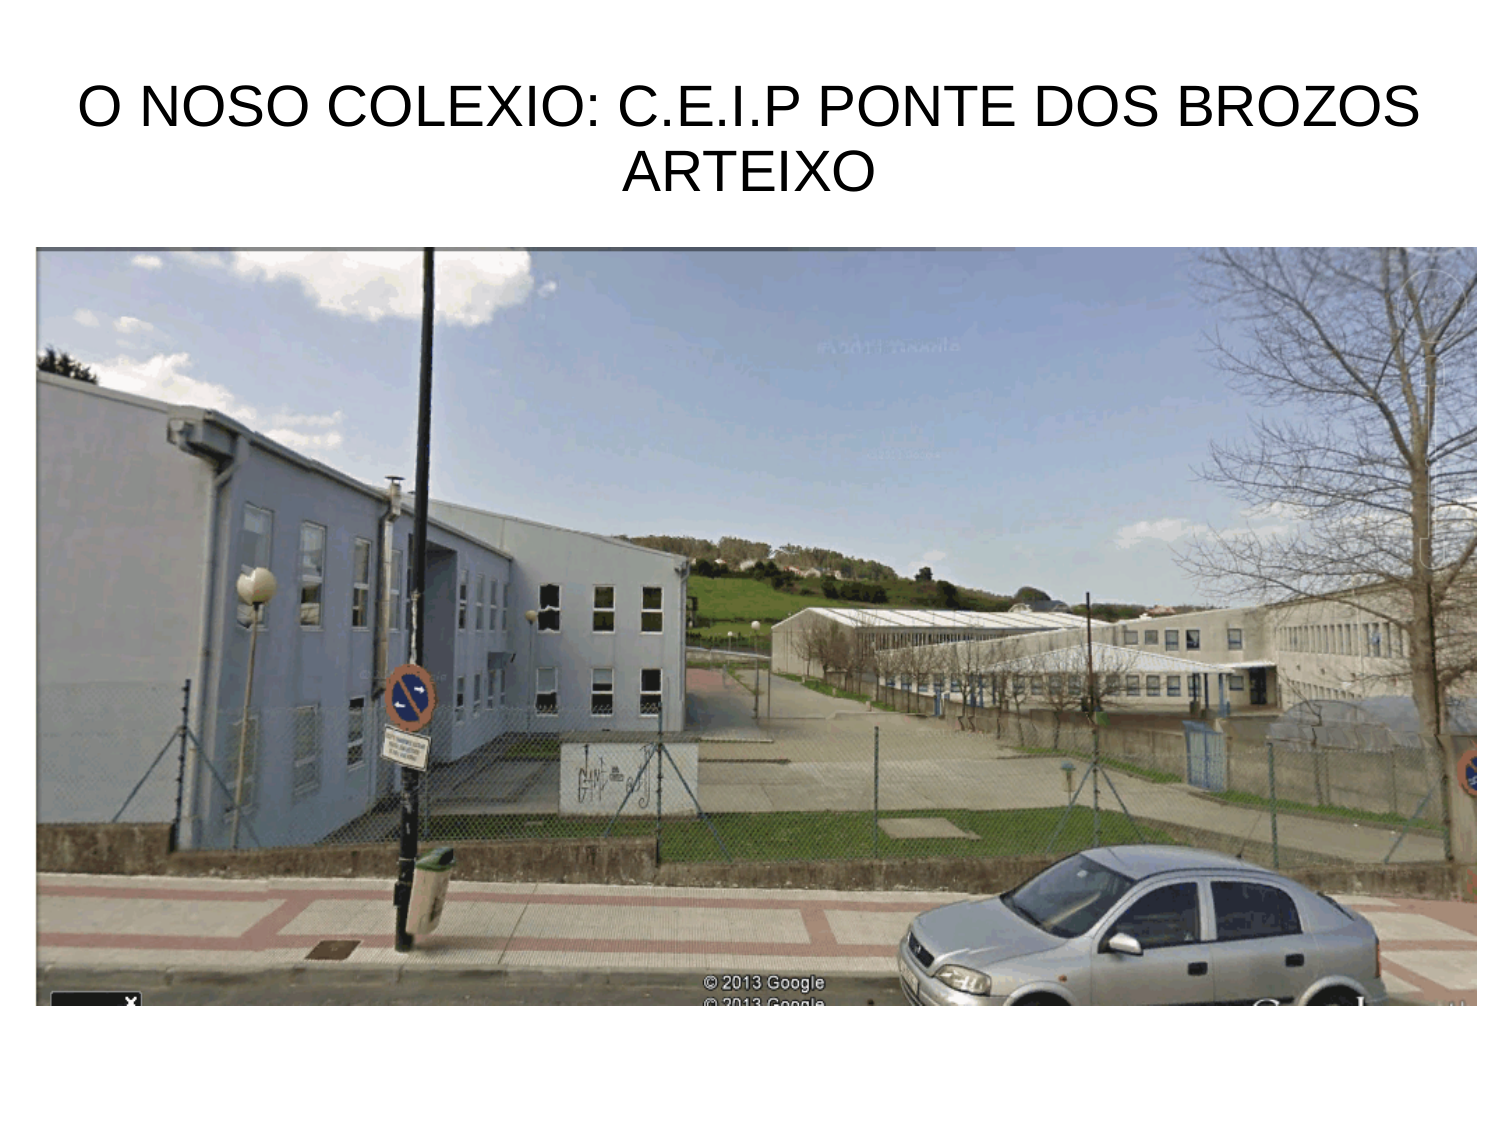

# O NOSO COLEXIO: C.E.I.P PONTE DOS BROZOS ARTEIXO